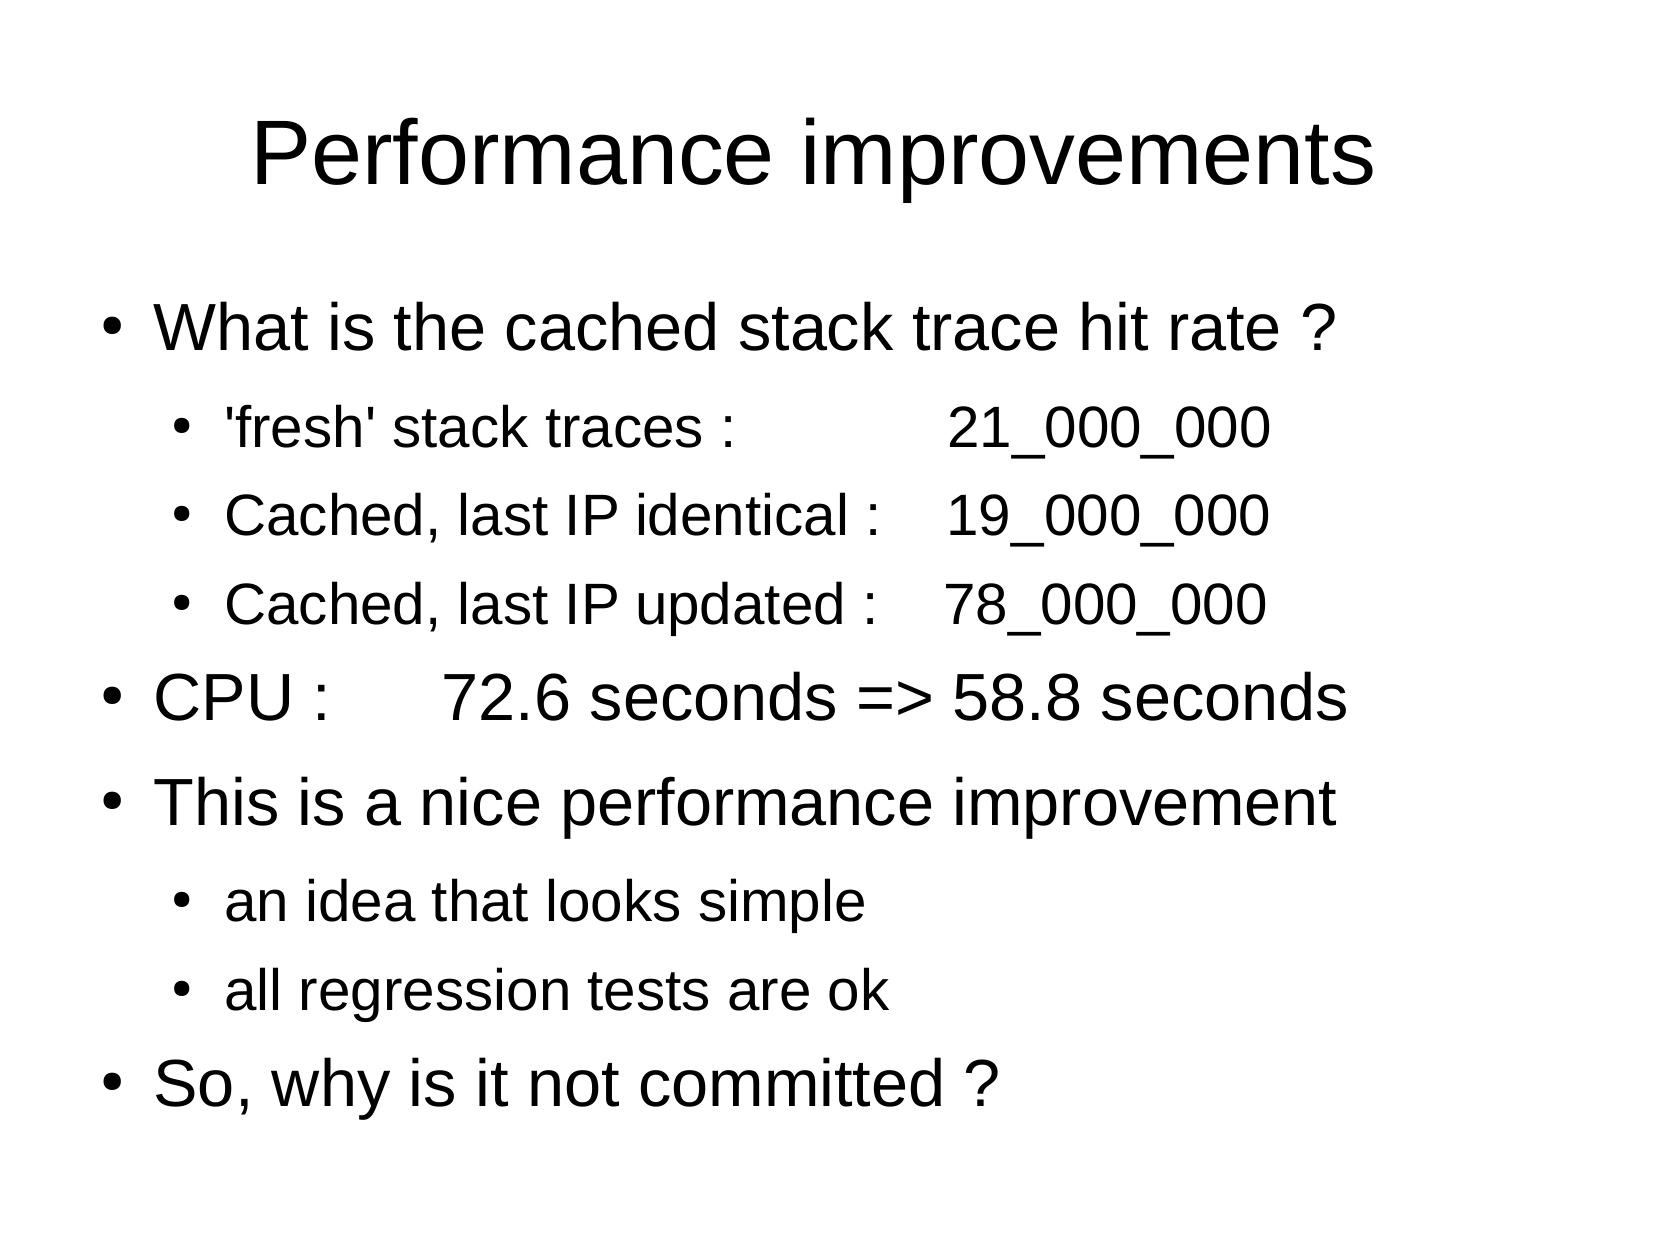

# Performance improvements
What is the cached stack trace hit rate ?
'fresh' stack traces : 21_000_000
Cached, last IP identical : 19_000_000
Cached, last IP updated : 78_000_000
CPU : 72.6 seconds => 58.8 seconds
This is a nice performance improvement
an idea that looks simple
all regression tests are ok
So, why is it not committed ?